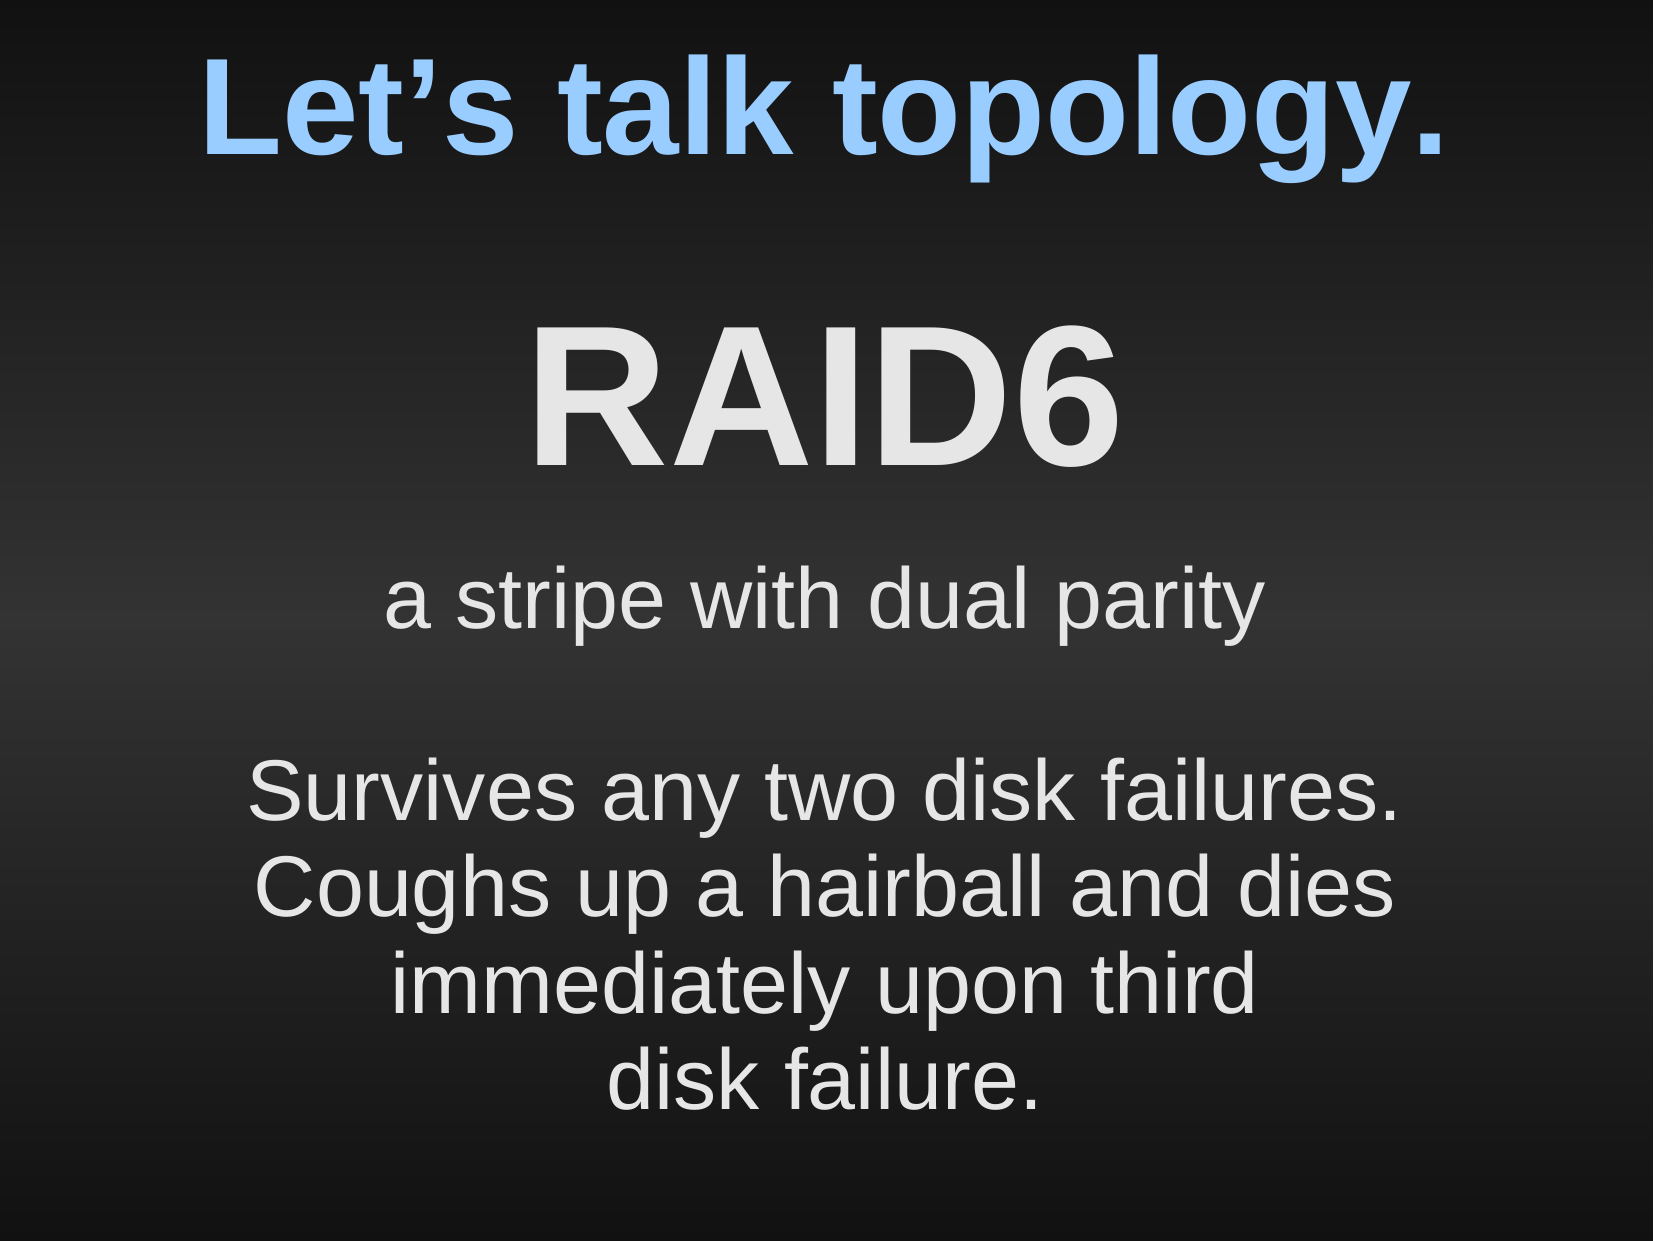

# Let’s talk topology.
RAID6
a stripe with dual parity
Survives any two disk failures.
Coughs up a hairball and dies
immediately upon third
disk failure.